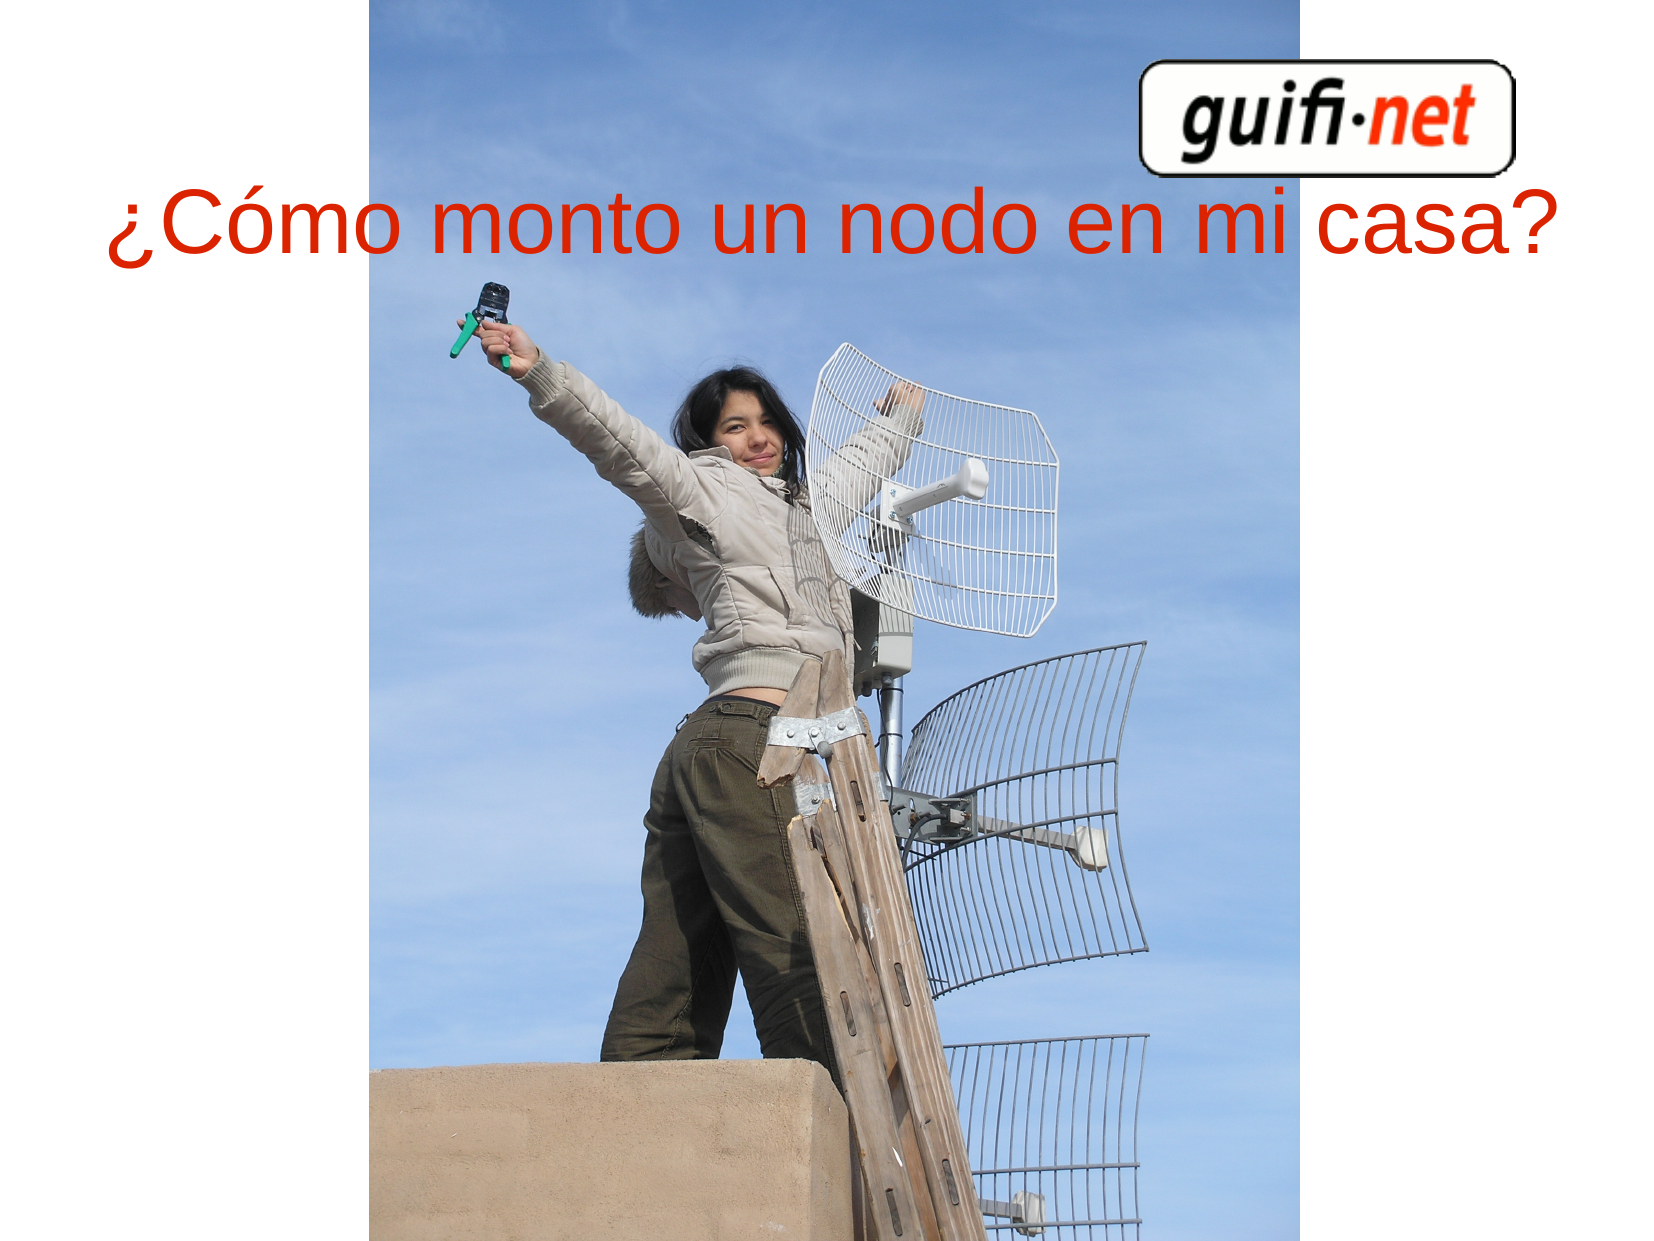

# ¿Cómo monto un nodo en mi casa?